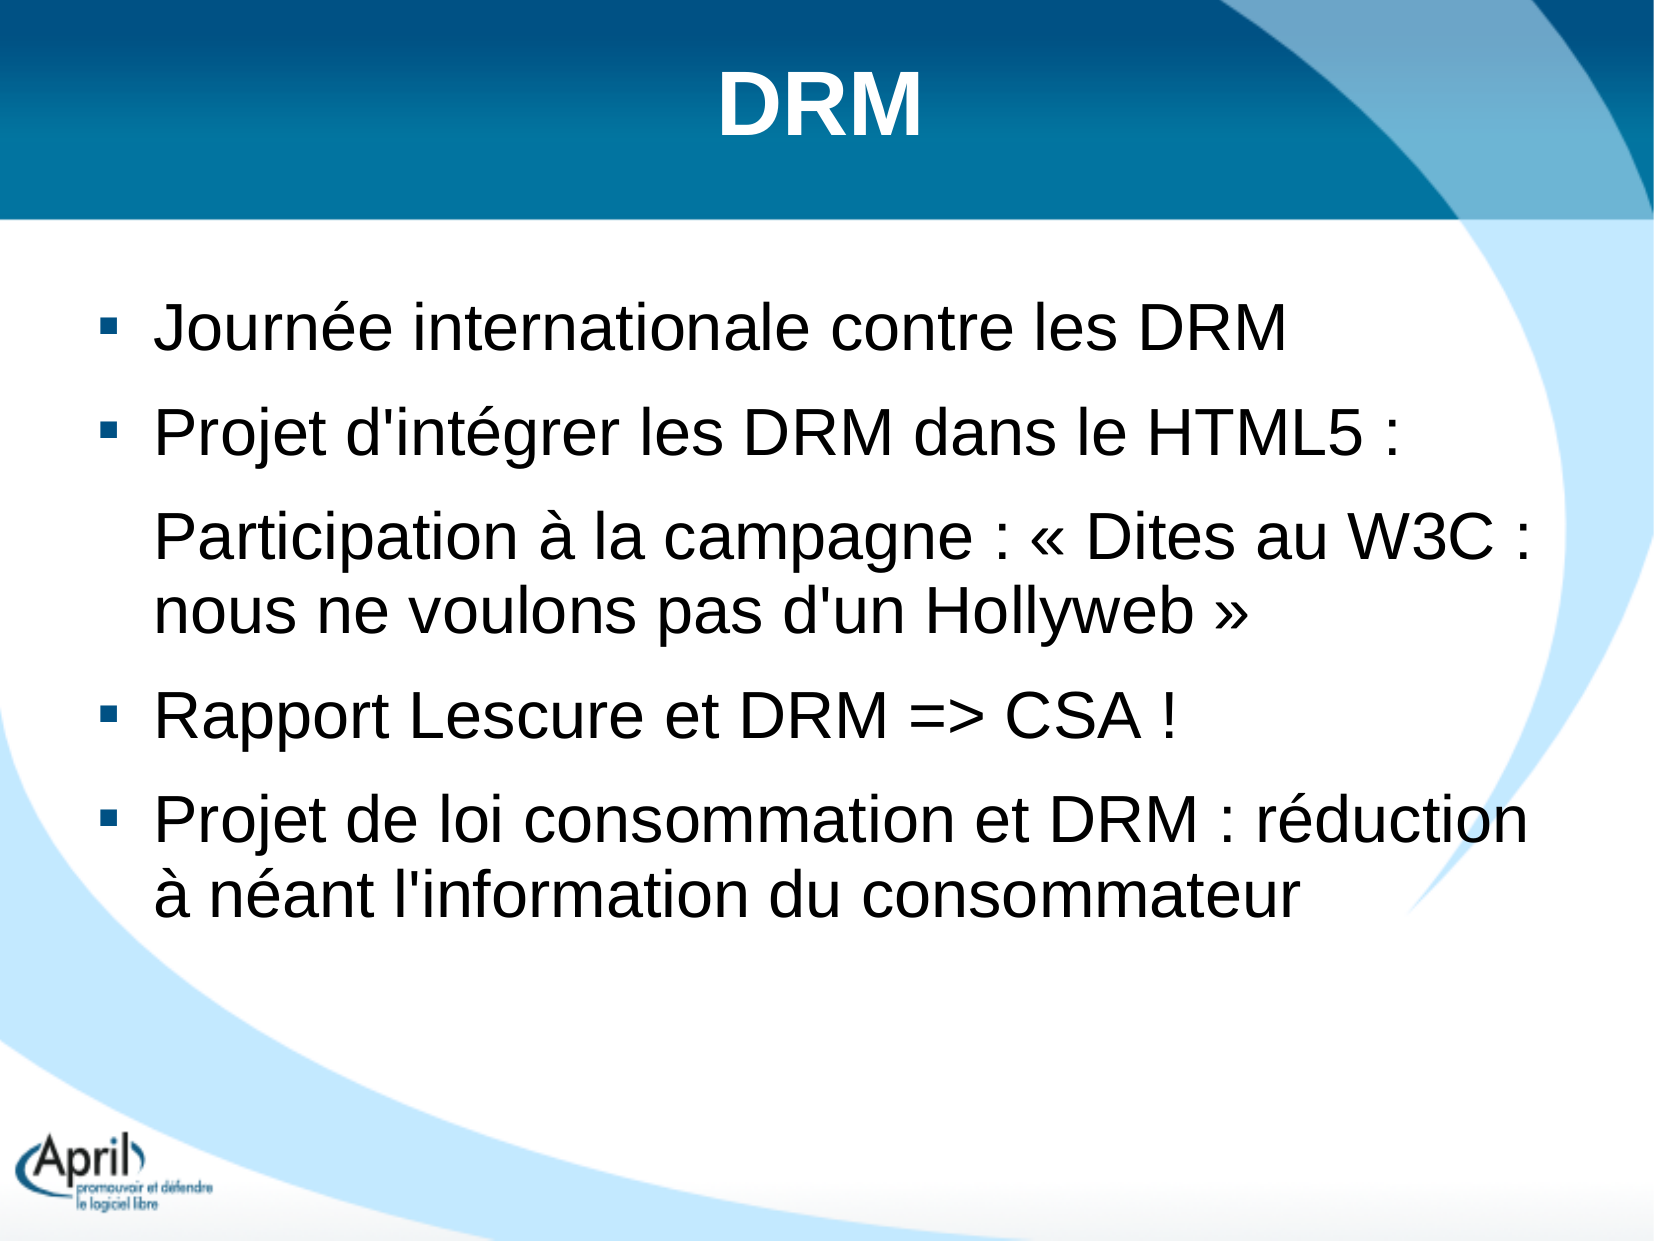

# DRM
Journée internationale contre les DRM
Projet d'intégrer les DRM dans le HTML5 :
Participation à la campagne : « Dites au W3C : nous ne voulons pas d'un Hollyweb »
Rapport Lescure et DRM => CSA !
Projet de loi consommation et DRM : réduction à néant l'information du consommateur